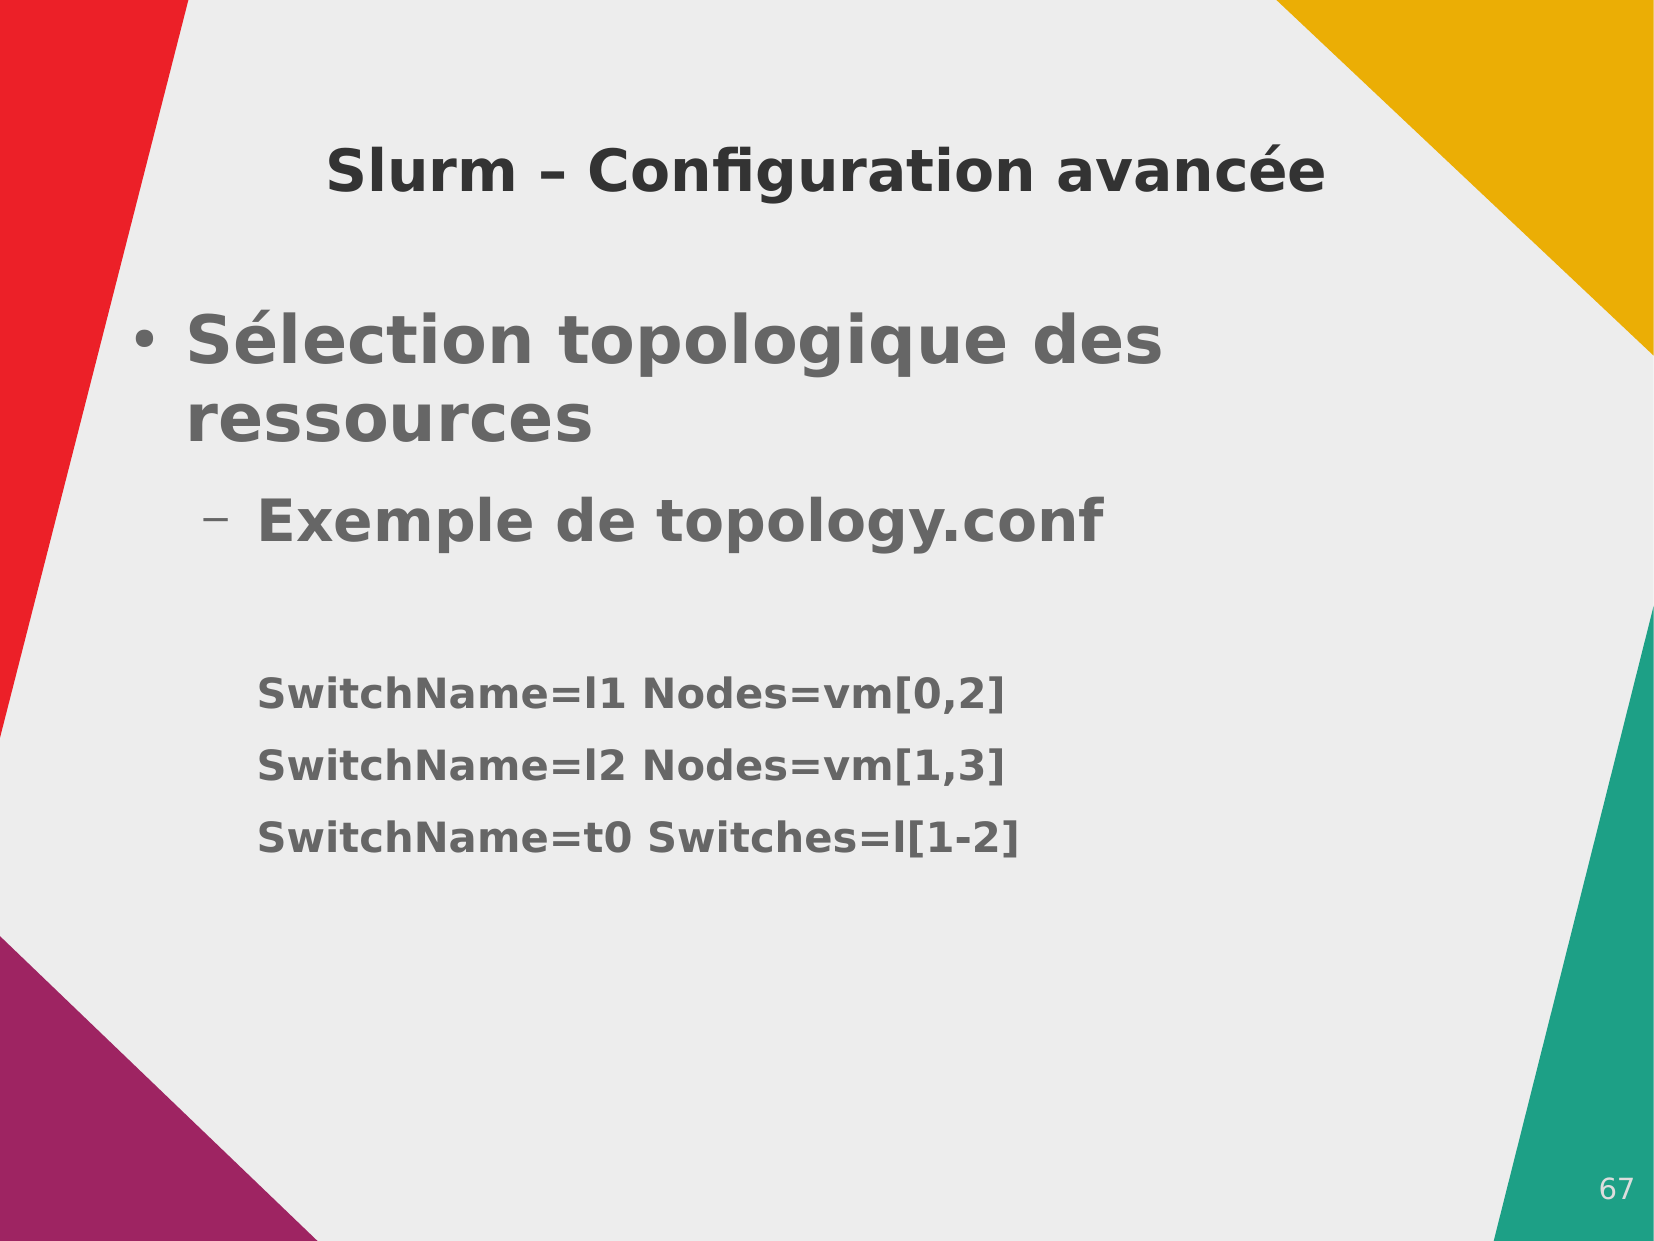

# Slurm – Configuration avancée
Sélection topologique des ressources
Exemple de topology.conf
SwitchName=l1 Nodes=vm[0,2]
SwitchName=l2 Nodes=vm[1,3]
SwitchName=t0 Switches=l[1-2]
67